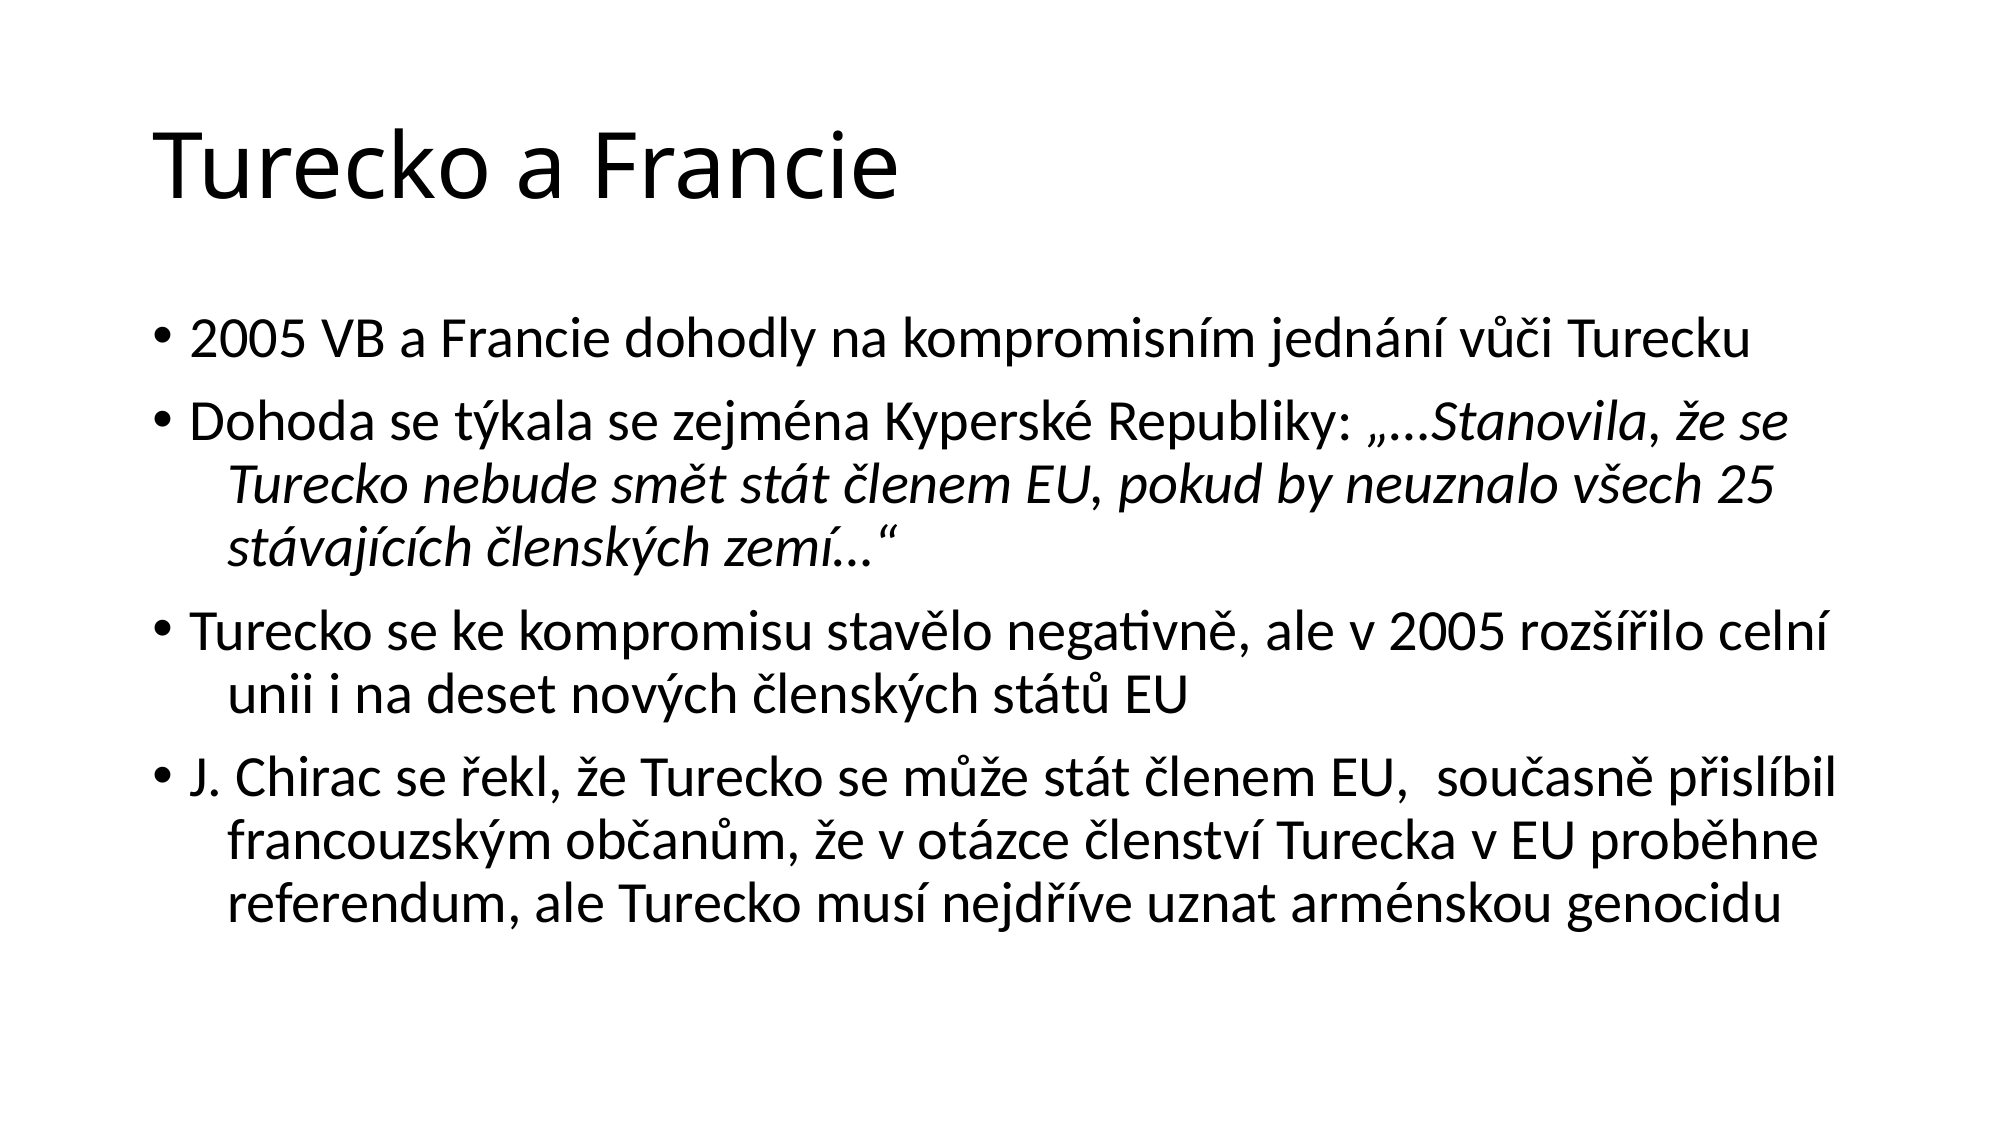

# Turecko a Francie
2005 VB a Francie dohodly na kompromisním jednání vůči Turecku
Dohoda se týkala se zejména Kyperské Republiky: „…Stanovila, že se Turecko nebude smět stát členem EU, pokud by neuznalo všech 25 stávajících členských zemí…“
Turecko se ke kompromisu stavělo negativně, ale v 2005 rozšířilo celní unii i na deset nových členských států EU
J. Chirac se řekl, že Turecko se může stát členem EU, současně přislíbil francouzským občanům, že v otázce členství Turecka v EU proběhne referendum, ale Turecko musí nejdříve uznat arménskou genocidu